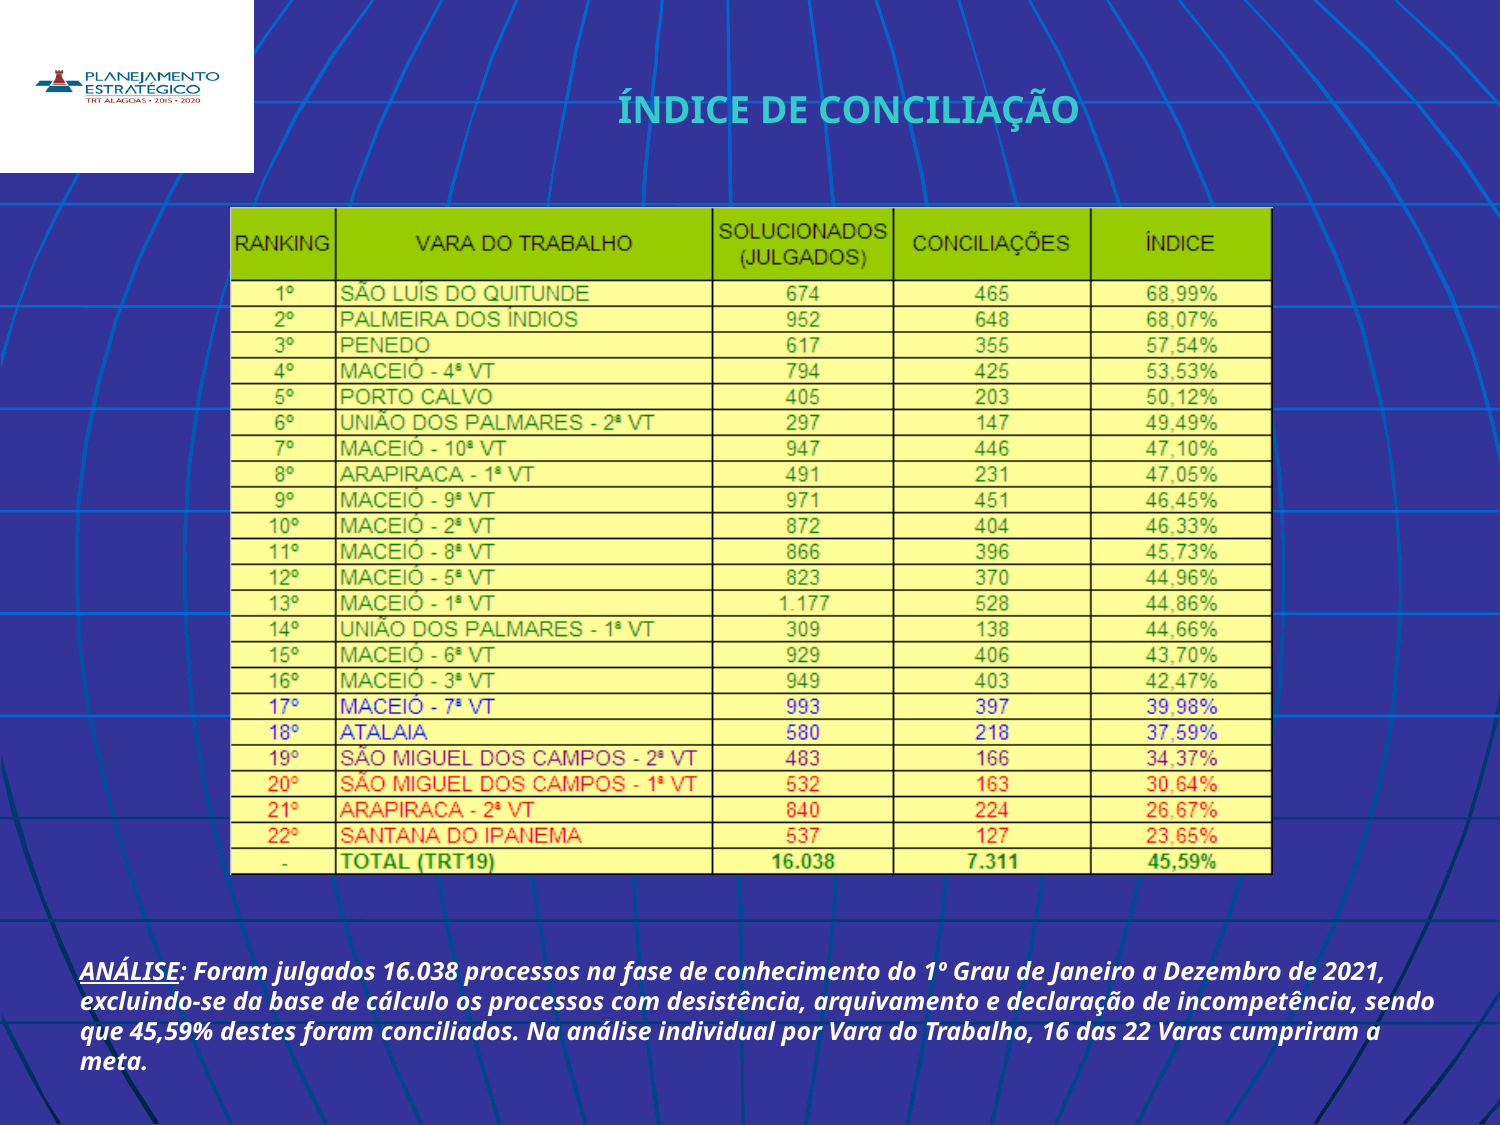

ÍNDICE DE CONCILIAÇÃO
ANÁLISE: Foram julgados 16.038 processos na fase de conhecimento do 1º Grau de Janeiro a Dezembro de 2021, excluindo-se da base de cálculo os processos com desistência, arquivamento e declaração de incompetência, sendo que 45,59% destes foram conciliados. Na análise individual por Vara do Trabalho, 16 das 22 Varas cumpriram a meta.